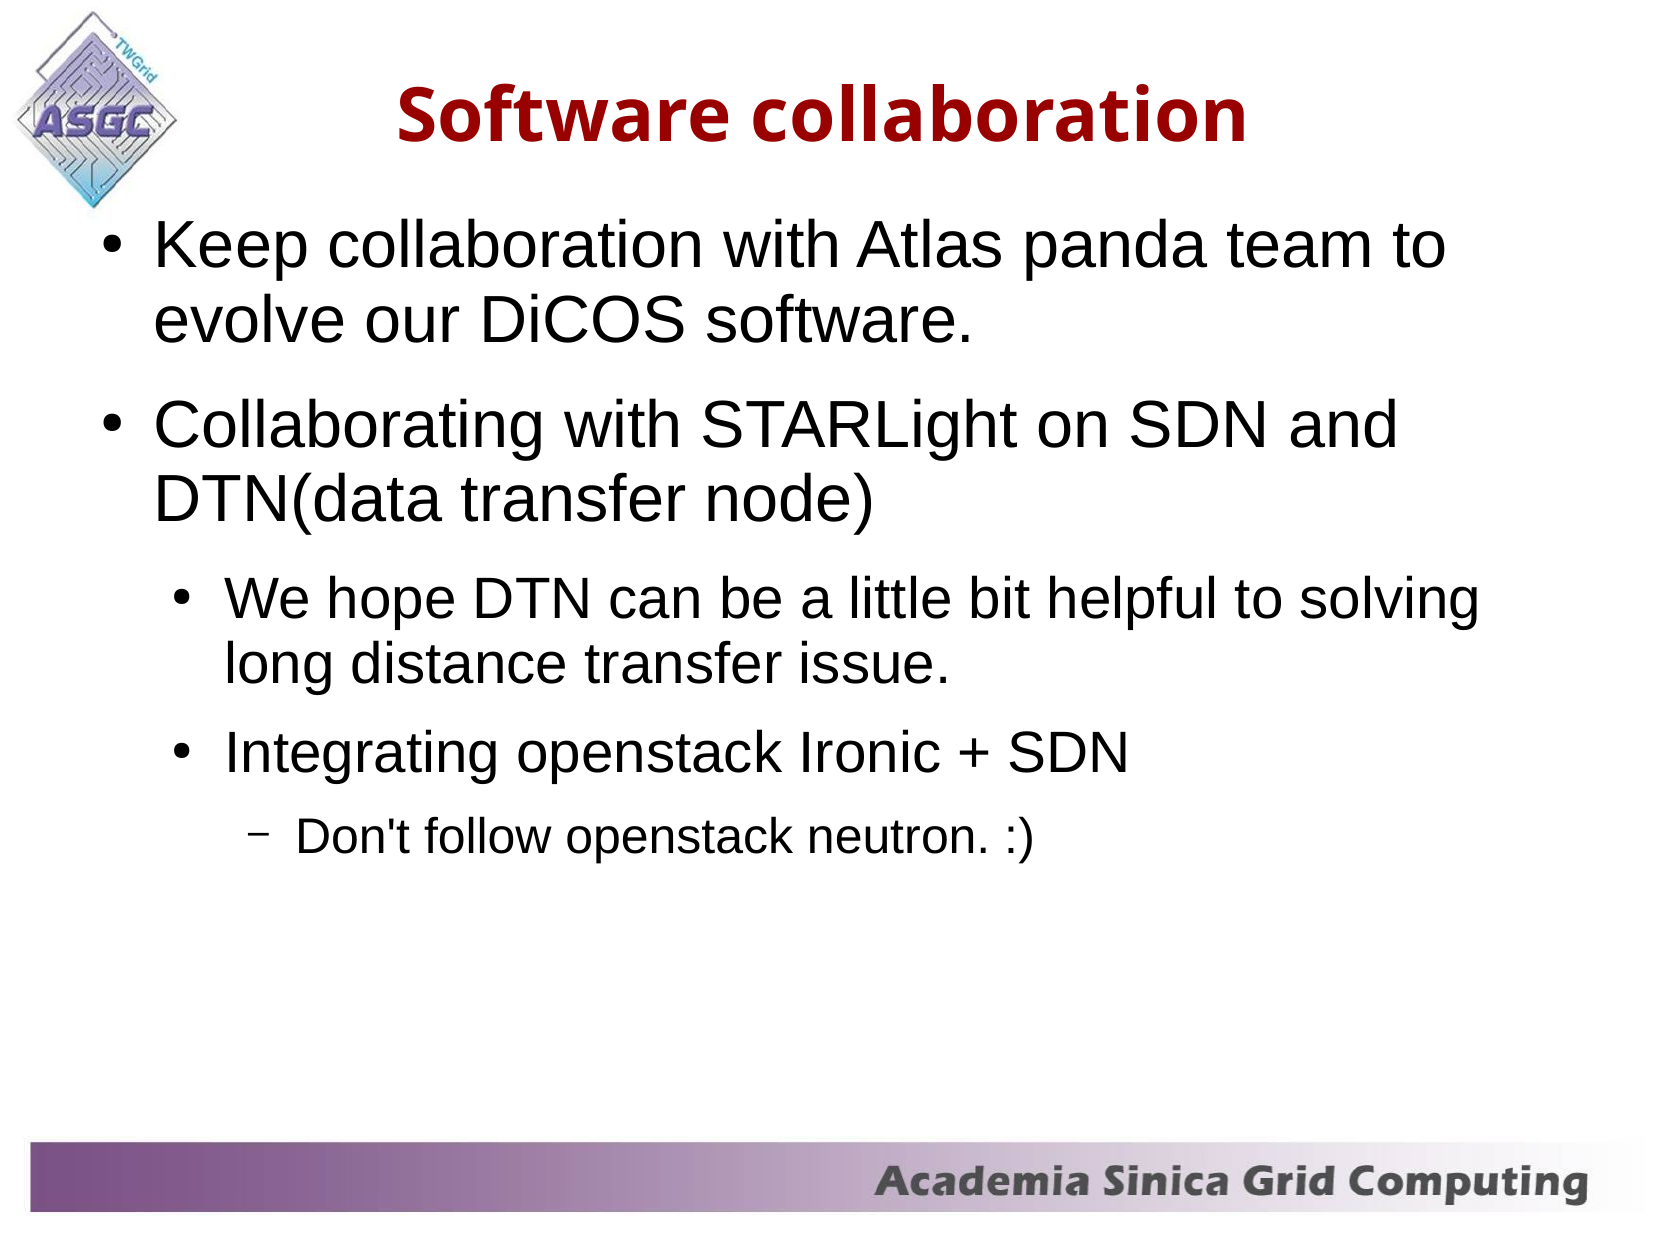

# Software collaboration
Keep collaboration with Atlas panda team to evolve our DiCOS software.
Collaborating with STARLight on SDN and DTN(data transfer node)
We hope DTN can be a little bit helpful to solving long distance transfer issue.
Integrating openstack Ironic + SDN
Don't follow openstack neutron. :)